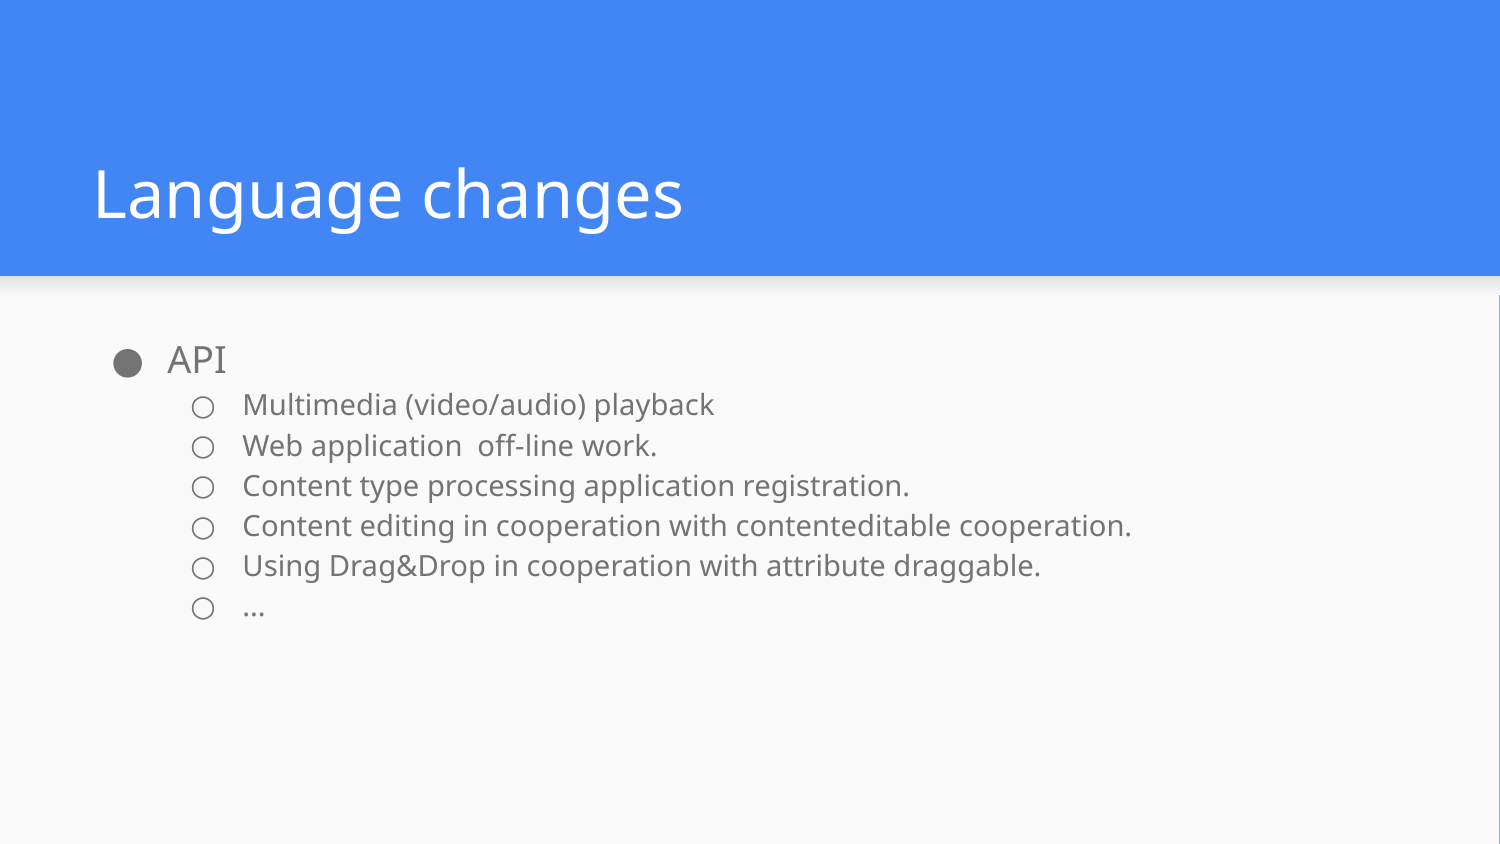

# Language changes
API
Multimedia (video/audio) playback
Web application off-line work.
Content type processing application registration.
Content editing in cooperation with contenteditable cooperation.
Using Drag&Drop in cooperation with attribute draggable.
...